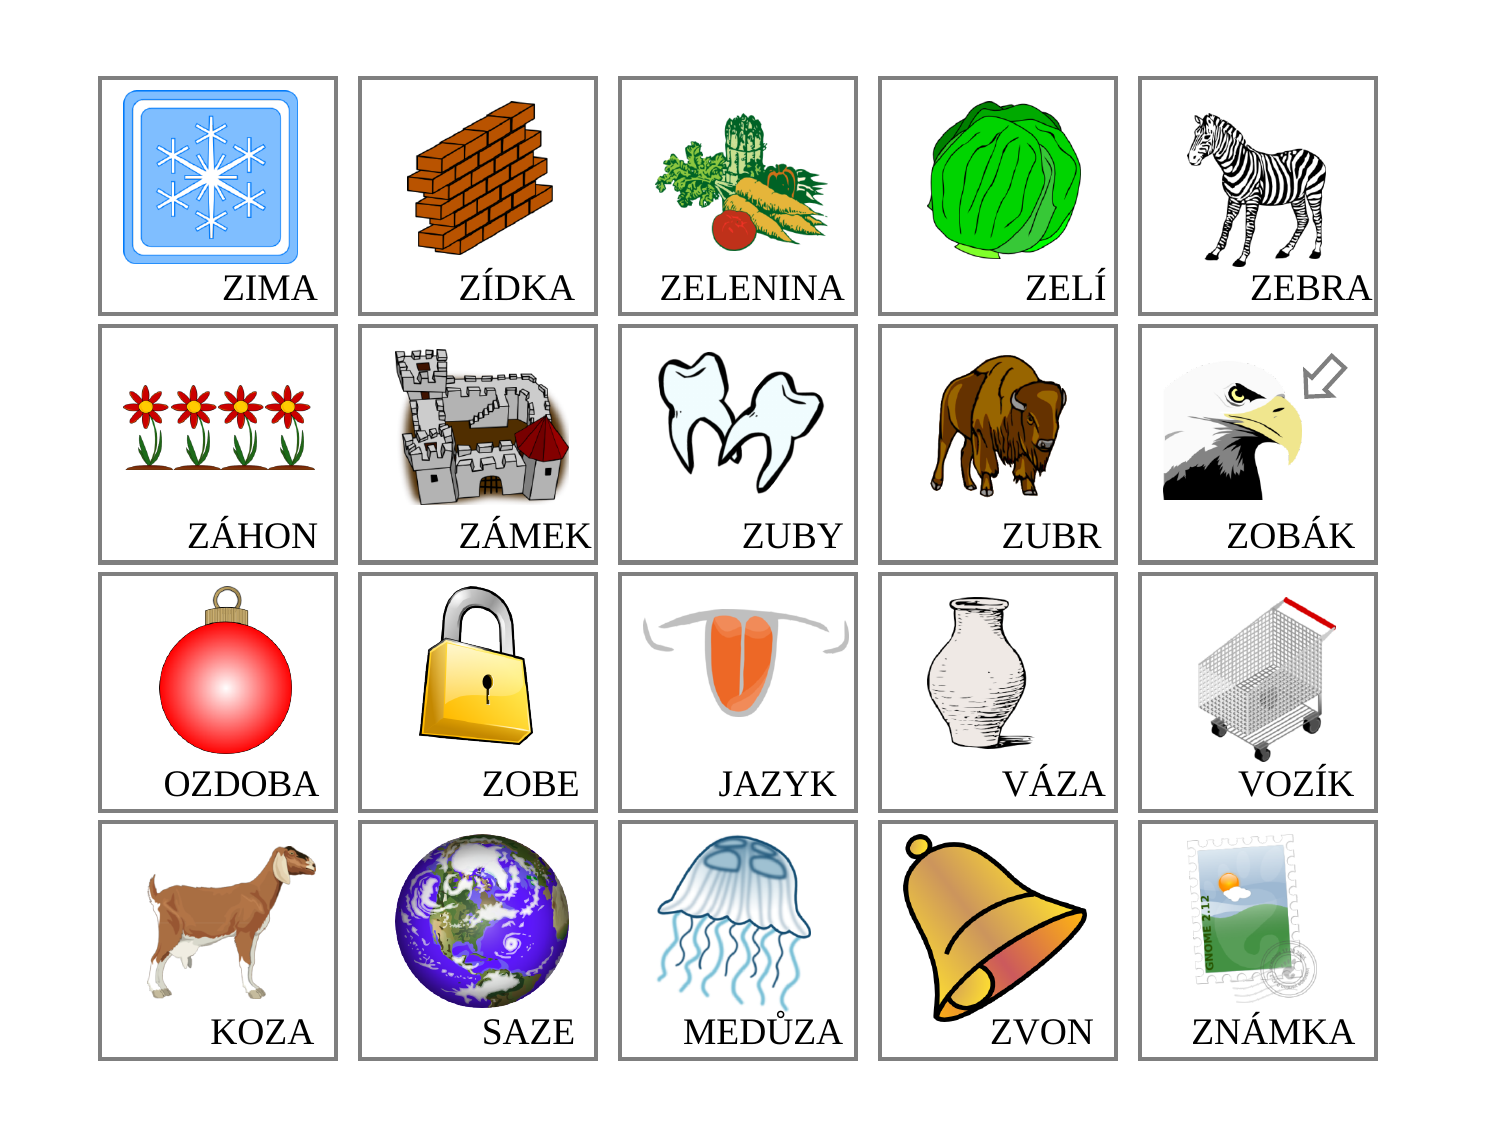

ZIMA
ZÍDKA
ZELENINA
ZELÍ
ZEBRA
ZÁHON
ZÁMEK
ZUBY
ZUBR
ZOBÁK
OZDOBA
ZOBE
JAZYK
VÁZA
VOZÍK
KOZA
SAZE
MEDŮZA
ZVON
ZNÁMKA